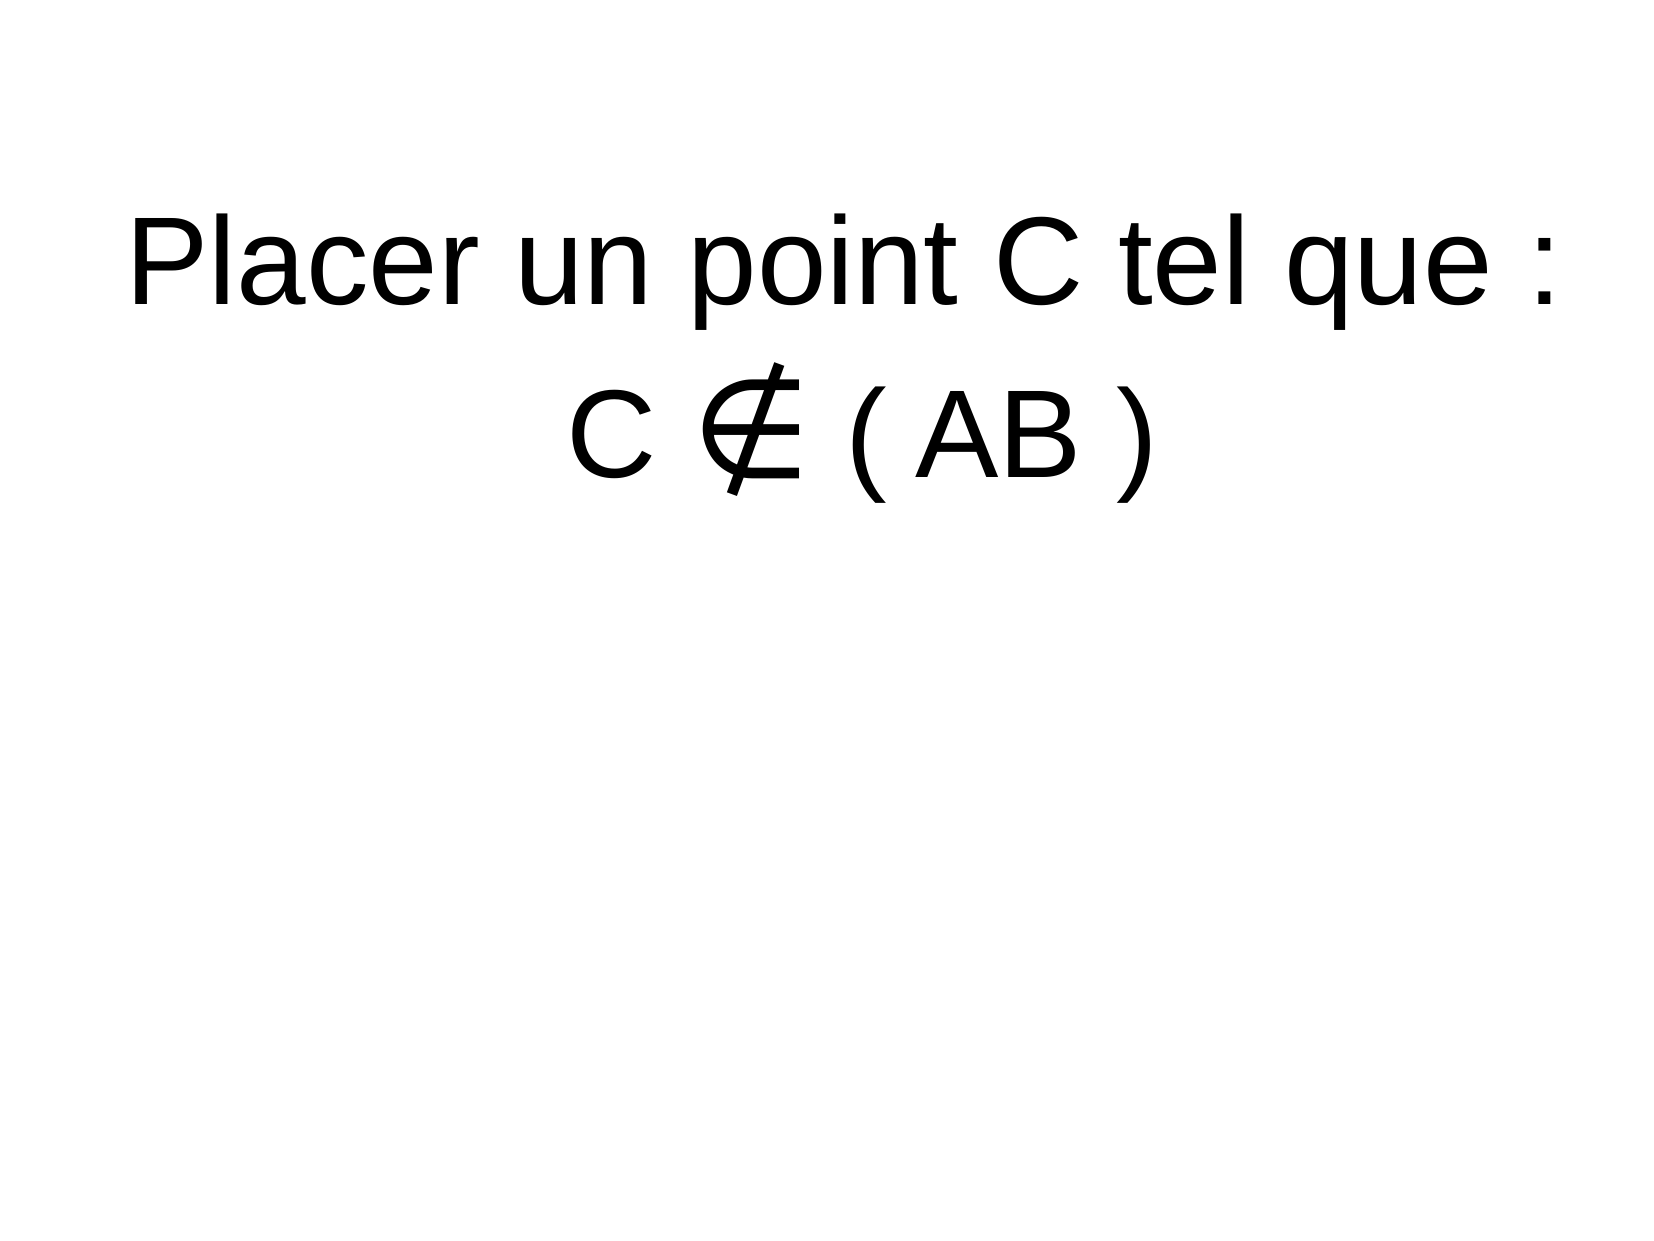

# Placer un point C tel que : C ∉ ( AB )